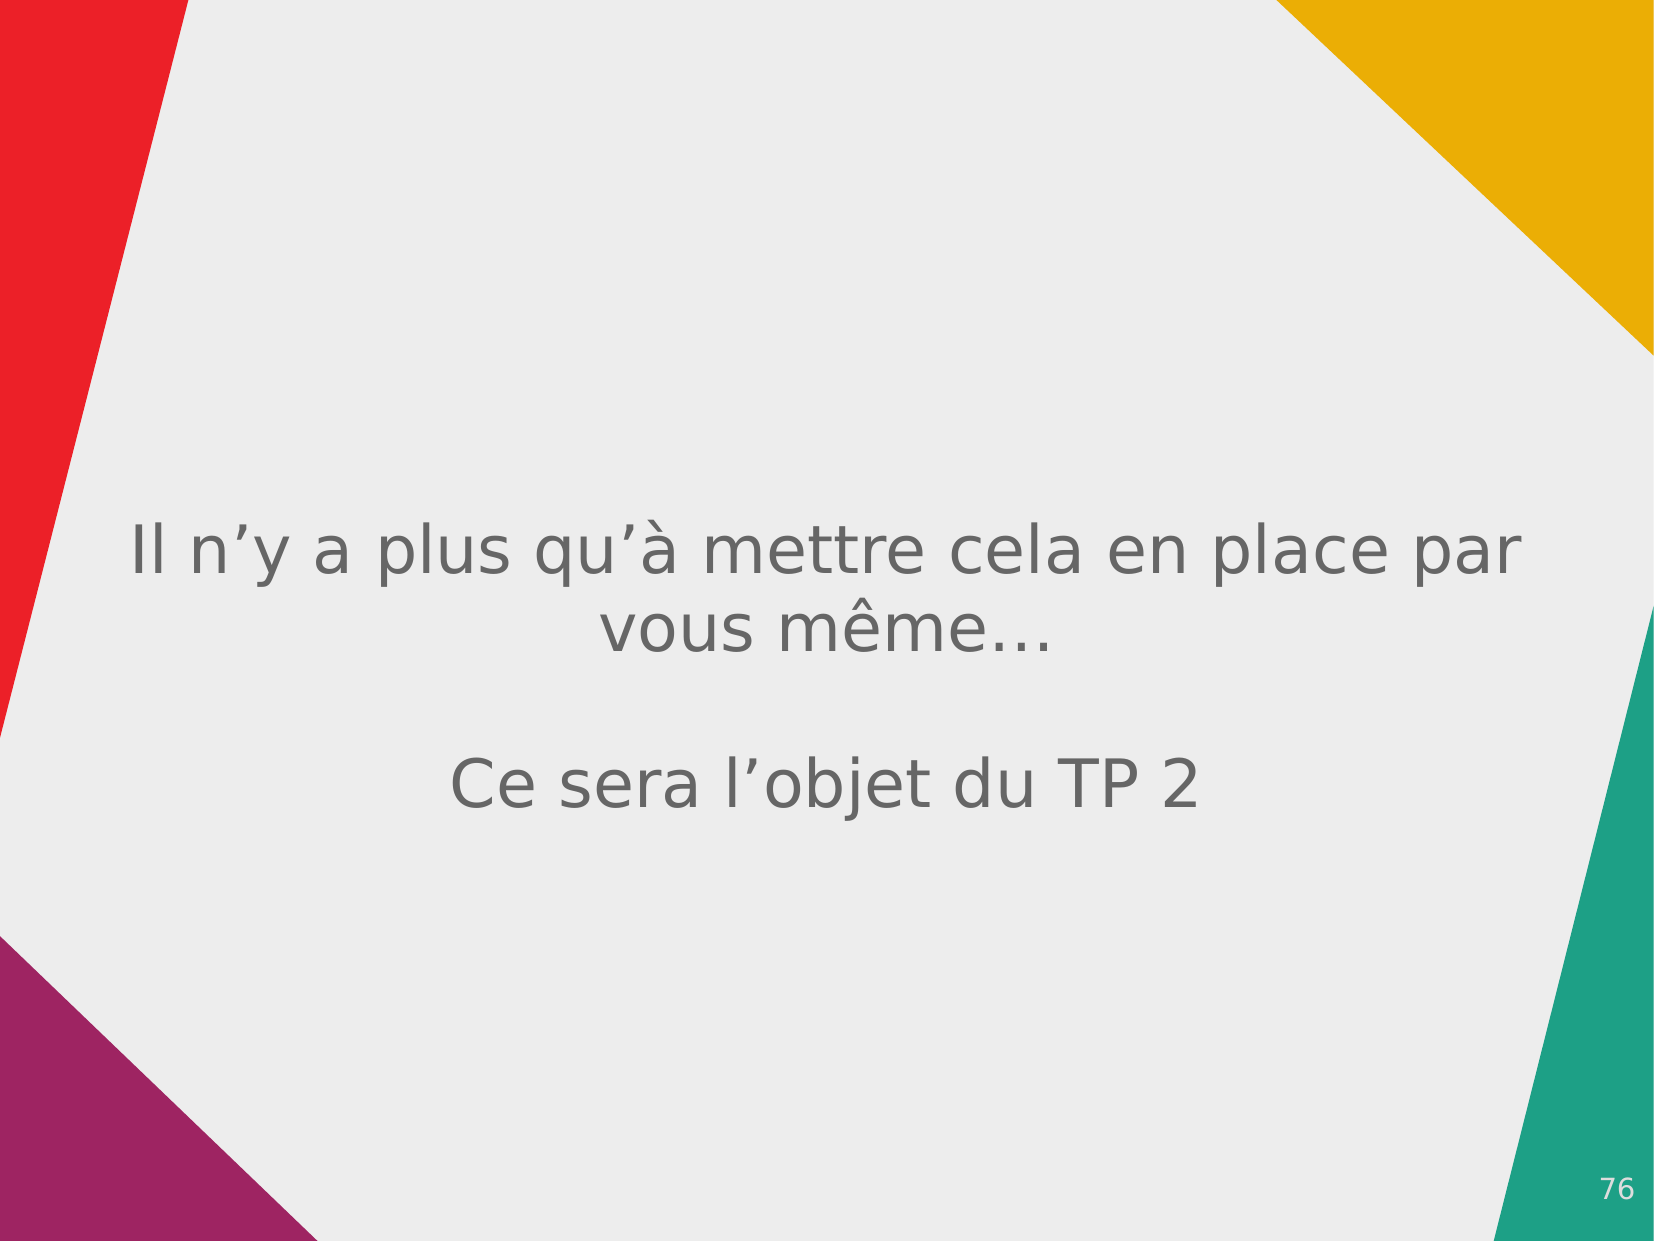

# Il n’y a plus qu’à mettre cela en place par vous même…
Ce sera l’objet du TP 2
76